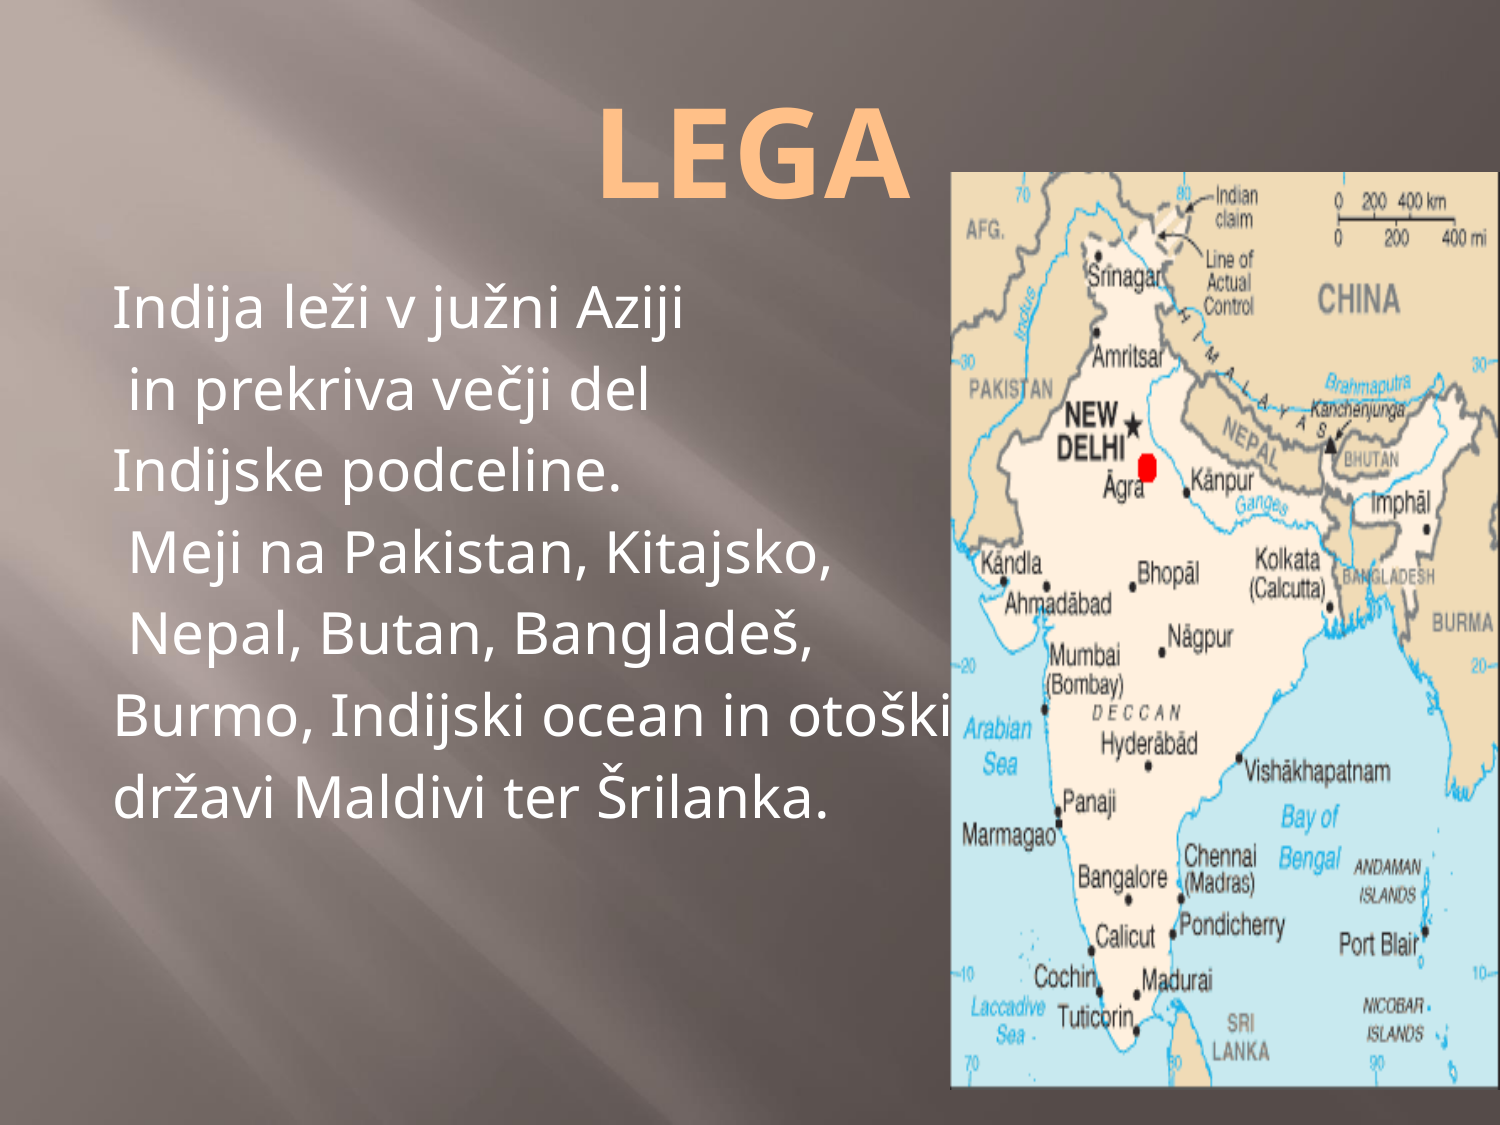

# LEGA
Indija leži v južni Aziji
 in prekriva večji del
Indijske podceline.
 Meji na Pakistan, Kitajsko,
 Nepal, Butan, Bangladeš,
Burmo, Indijski ocean in otoški
državi Maldivi ter Šrilanka.